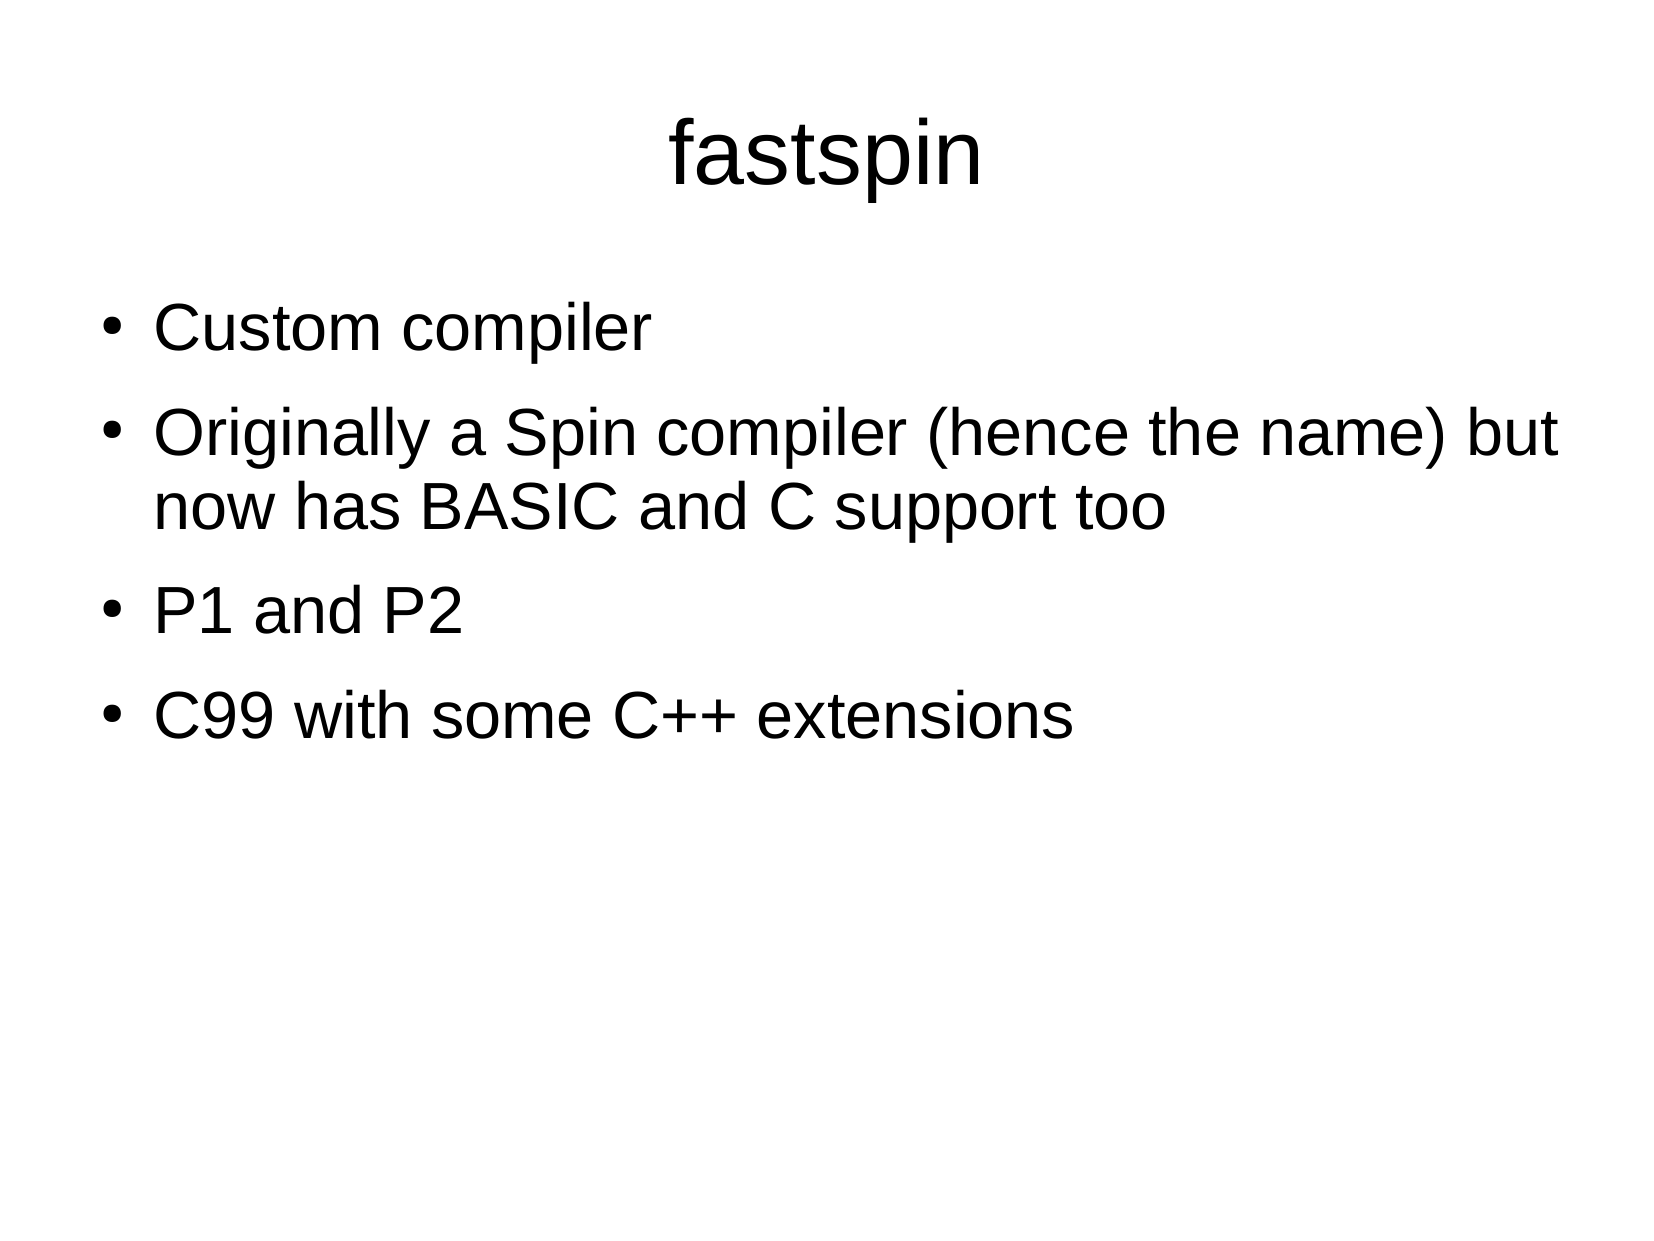

# fastspin
Custom compiler
Originally a Spin compiler (hence the name) but now has BASIC and C support too
P1 and P2
C99 with some C++ extensions